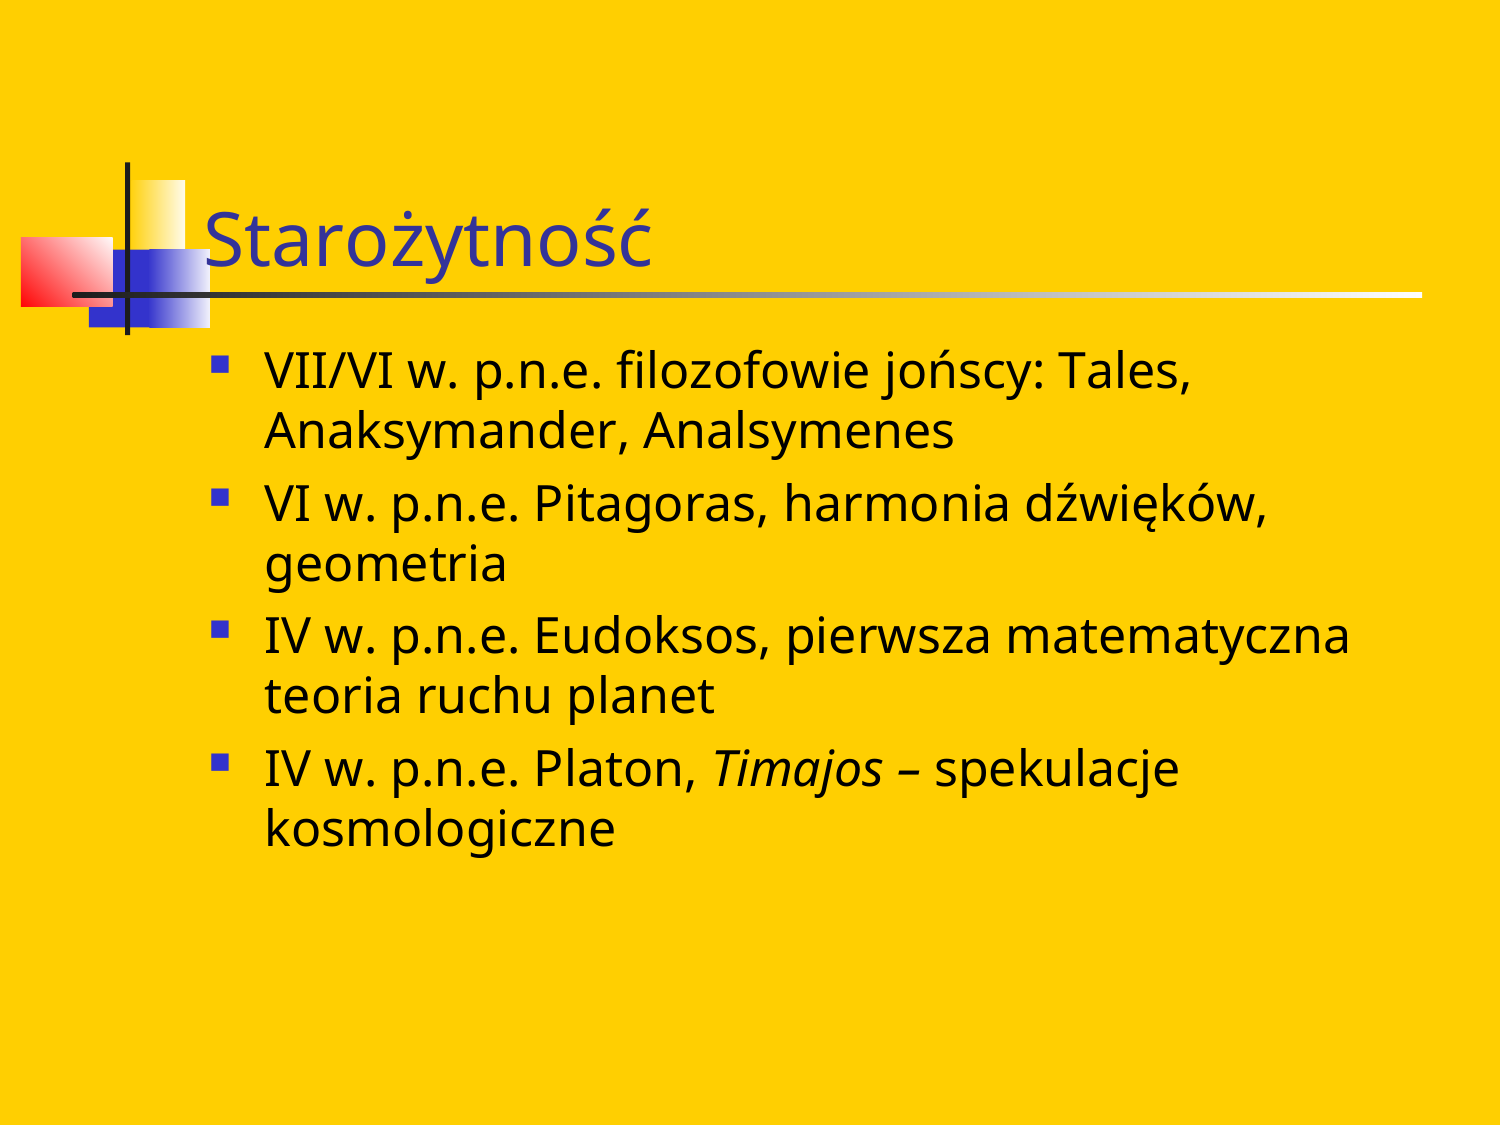

# Starożytność
VII/VI w. p.n.e. filozofowie jońscy: Tales, Anaksymander, Analsymenes
VI w. p.n.e. Pitagoras, harmonia dźwięków, geometria
IV w. p.n.e. Eudoksos, pierwsza matematyczna teoria ruchu planet
IV w. p.n.e. Platon, Timajos – spekulacje kosmologiczne